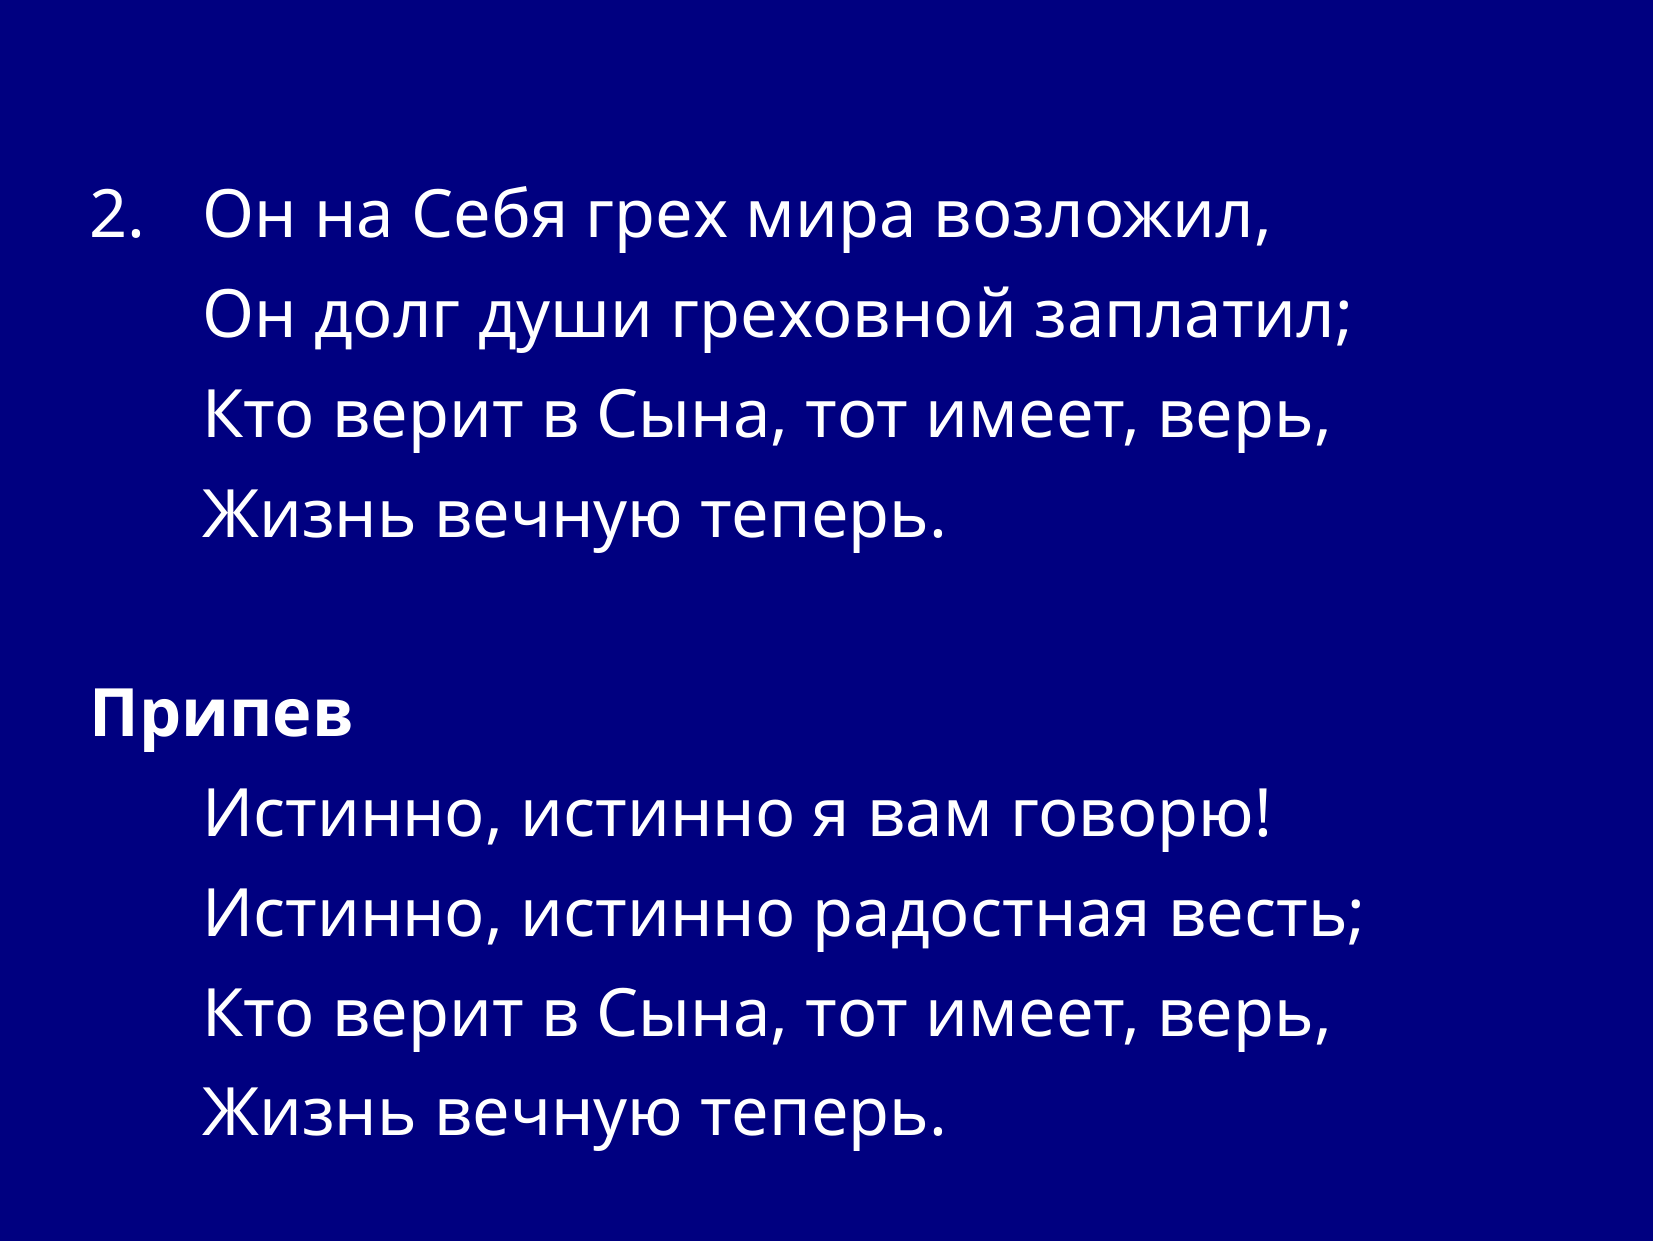

2.	Он на Себя грех мира возложил,
	Он долг души греховной заплатил;
	Кто верит в Сына, тот имеет, верь,
	Жизнь вечную теперь.
Припев
	Истинно, истинно я вам говорю!
	Истинно, истинно радостная весть;
	Кто верит в Сына, тот имеет, верь,
	Жизнь вечную теперь.